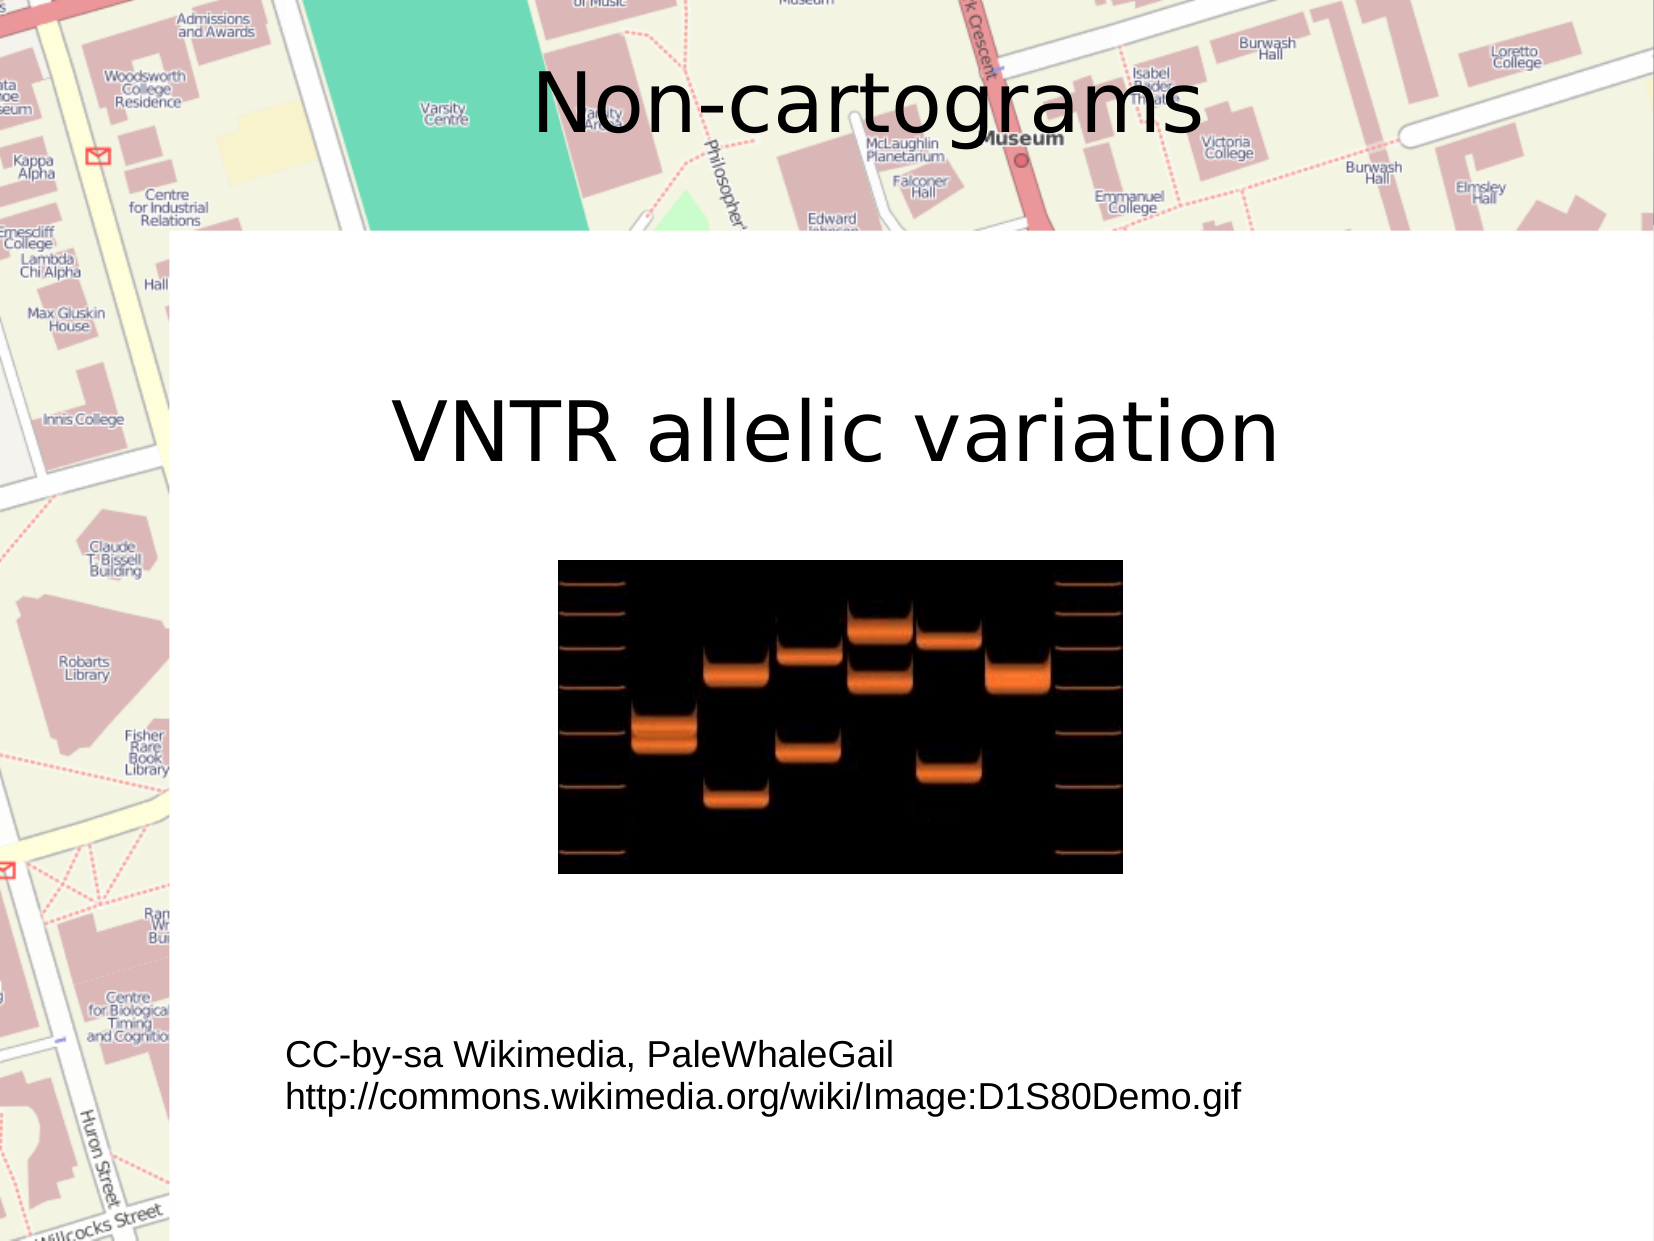

# Non-cartograms
VNTR allelic variation
CC-by-sa Wikimedia, PaleWhaleGail
http://commons.wikimedia.org/wiki/Image:D1S80Demo.gif